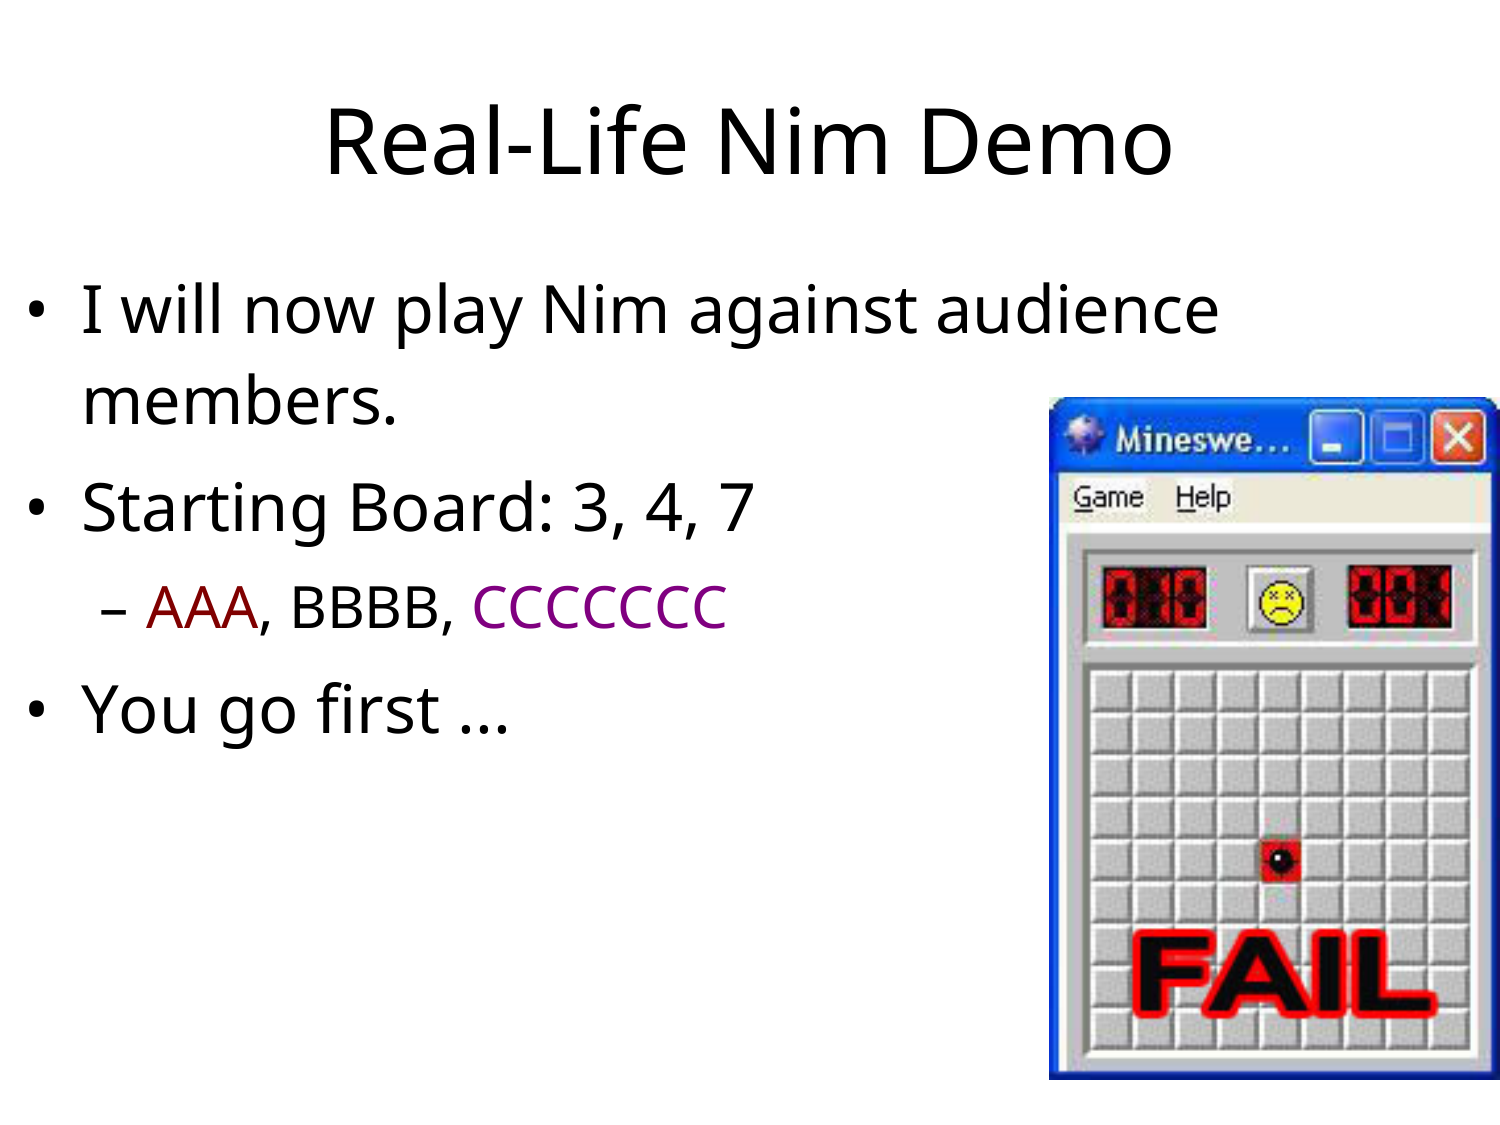

# Real-Life Nim Demo
I will now play Nim against audience members.
Starting Board: 3, 4, 7
AAA, BBBB, CCCCCCC
You go first ...
36